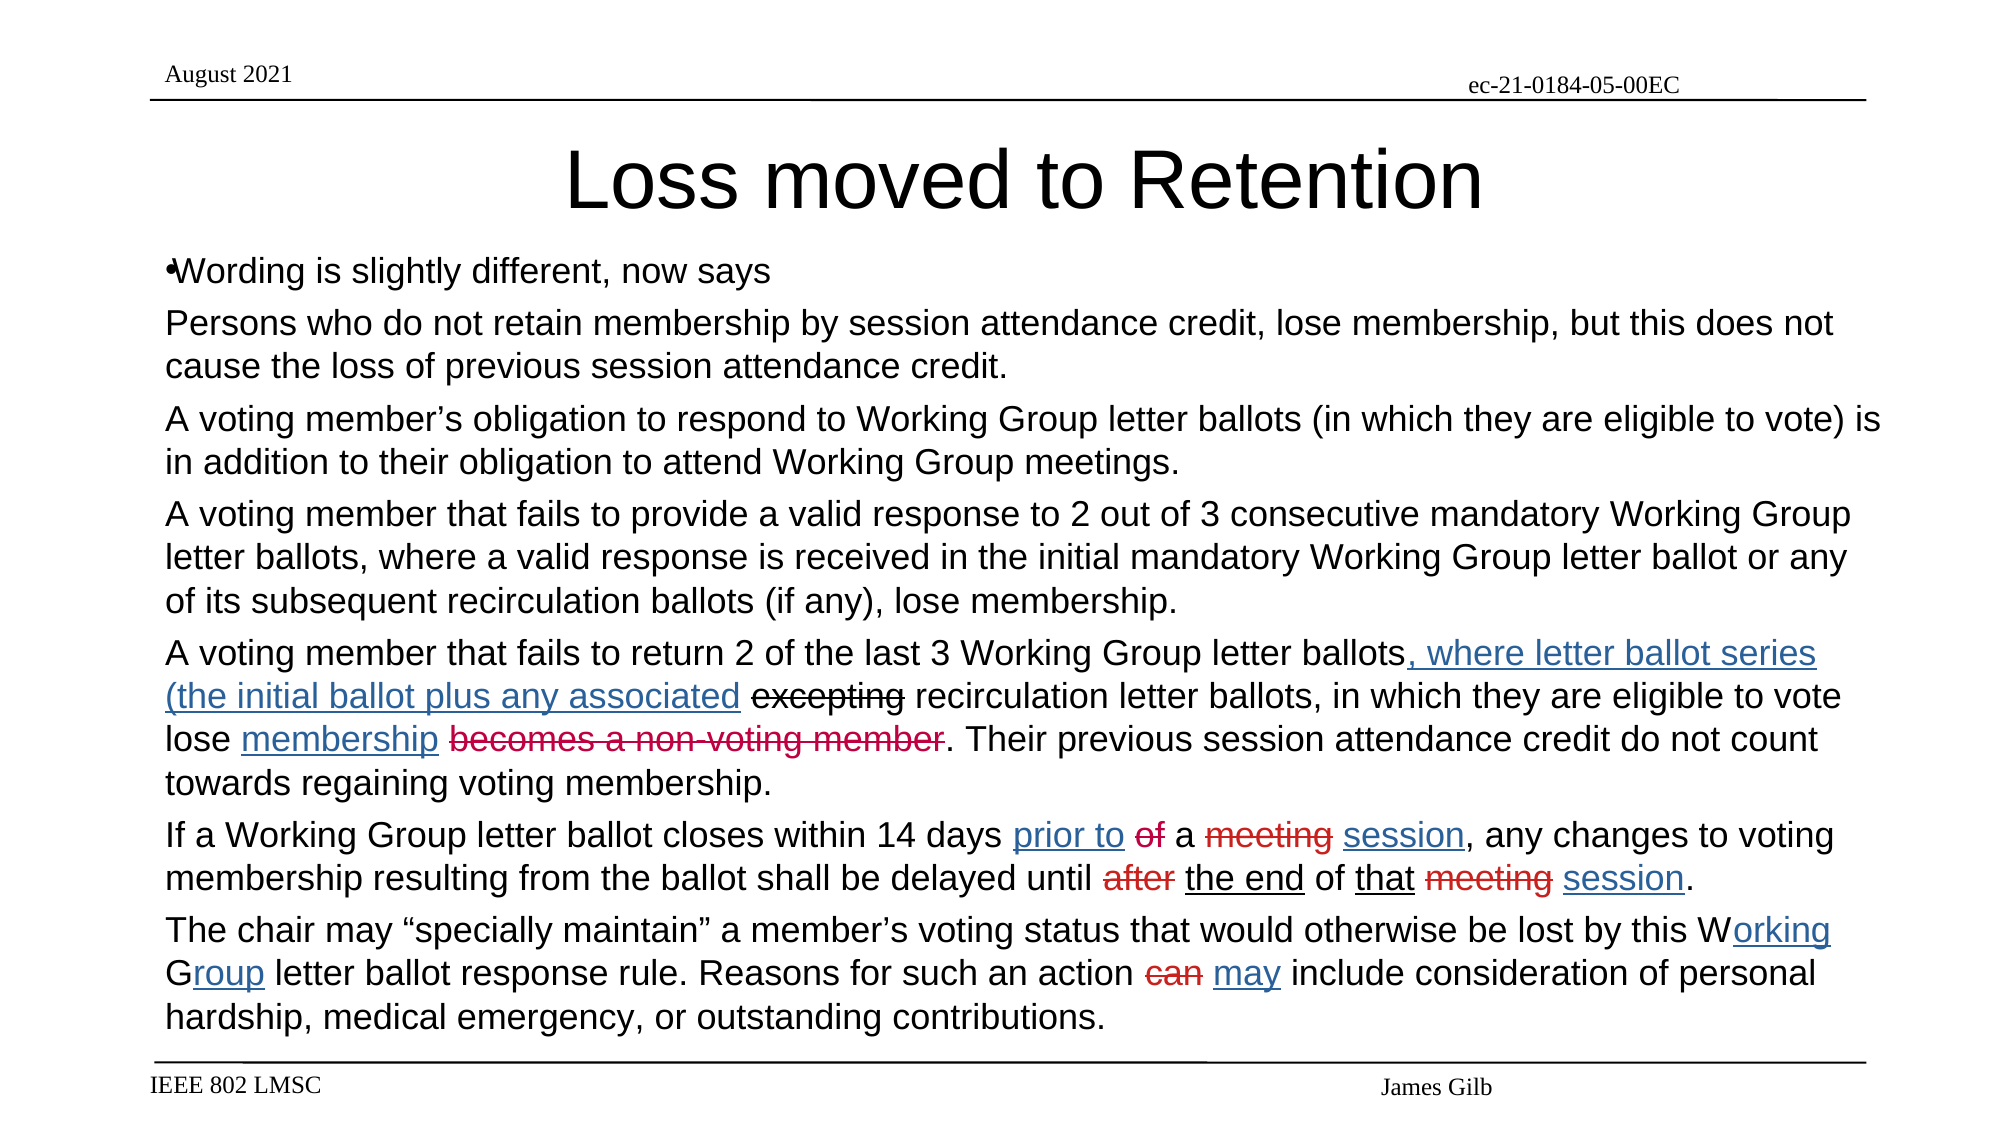

# Loss moved to Retention
Wording is slightly different, now says
Persons who do not retain membership by session attendance credit, lose membership, but this does not cause the loss of previous session attendance credit.
A voting member’s obligation to respond to Working Group letter ballots (in which they are eligible to vote) is in addition to their obligation to attend Working Group meetings.
A voting member that fails to provide a valid response to 2 out of 3 consecutive mandatory Working Group letter ballots, where a valid response is received in the initial mandatory Working Group letter ballot or any of its subsequent recirculation ballots (if any), lose membership.
A voting member that fails to return 2 of the last 3 Working Group letter ballots, where letter ballot series (the initial ballot plus any associated excepting recirculation letter ballots, in which they are eligible to vote lose membership becomes a non-voting member. Their previous session attendance credit do not count towards regaining voting membership.
If a Working Group letter ballot closes within 14 days prior to of a meeting session, any changes to voting membership resulting from the ballot shall be delayed until after the end of that meeting session.
The chair may “specially maintain” a member’s voting status that would otherwise be lost by this Working Group letter ballot response rule. Reasons for such an action can may include consideration of personal hardship, medical emergency, or outstanding contributions.